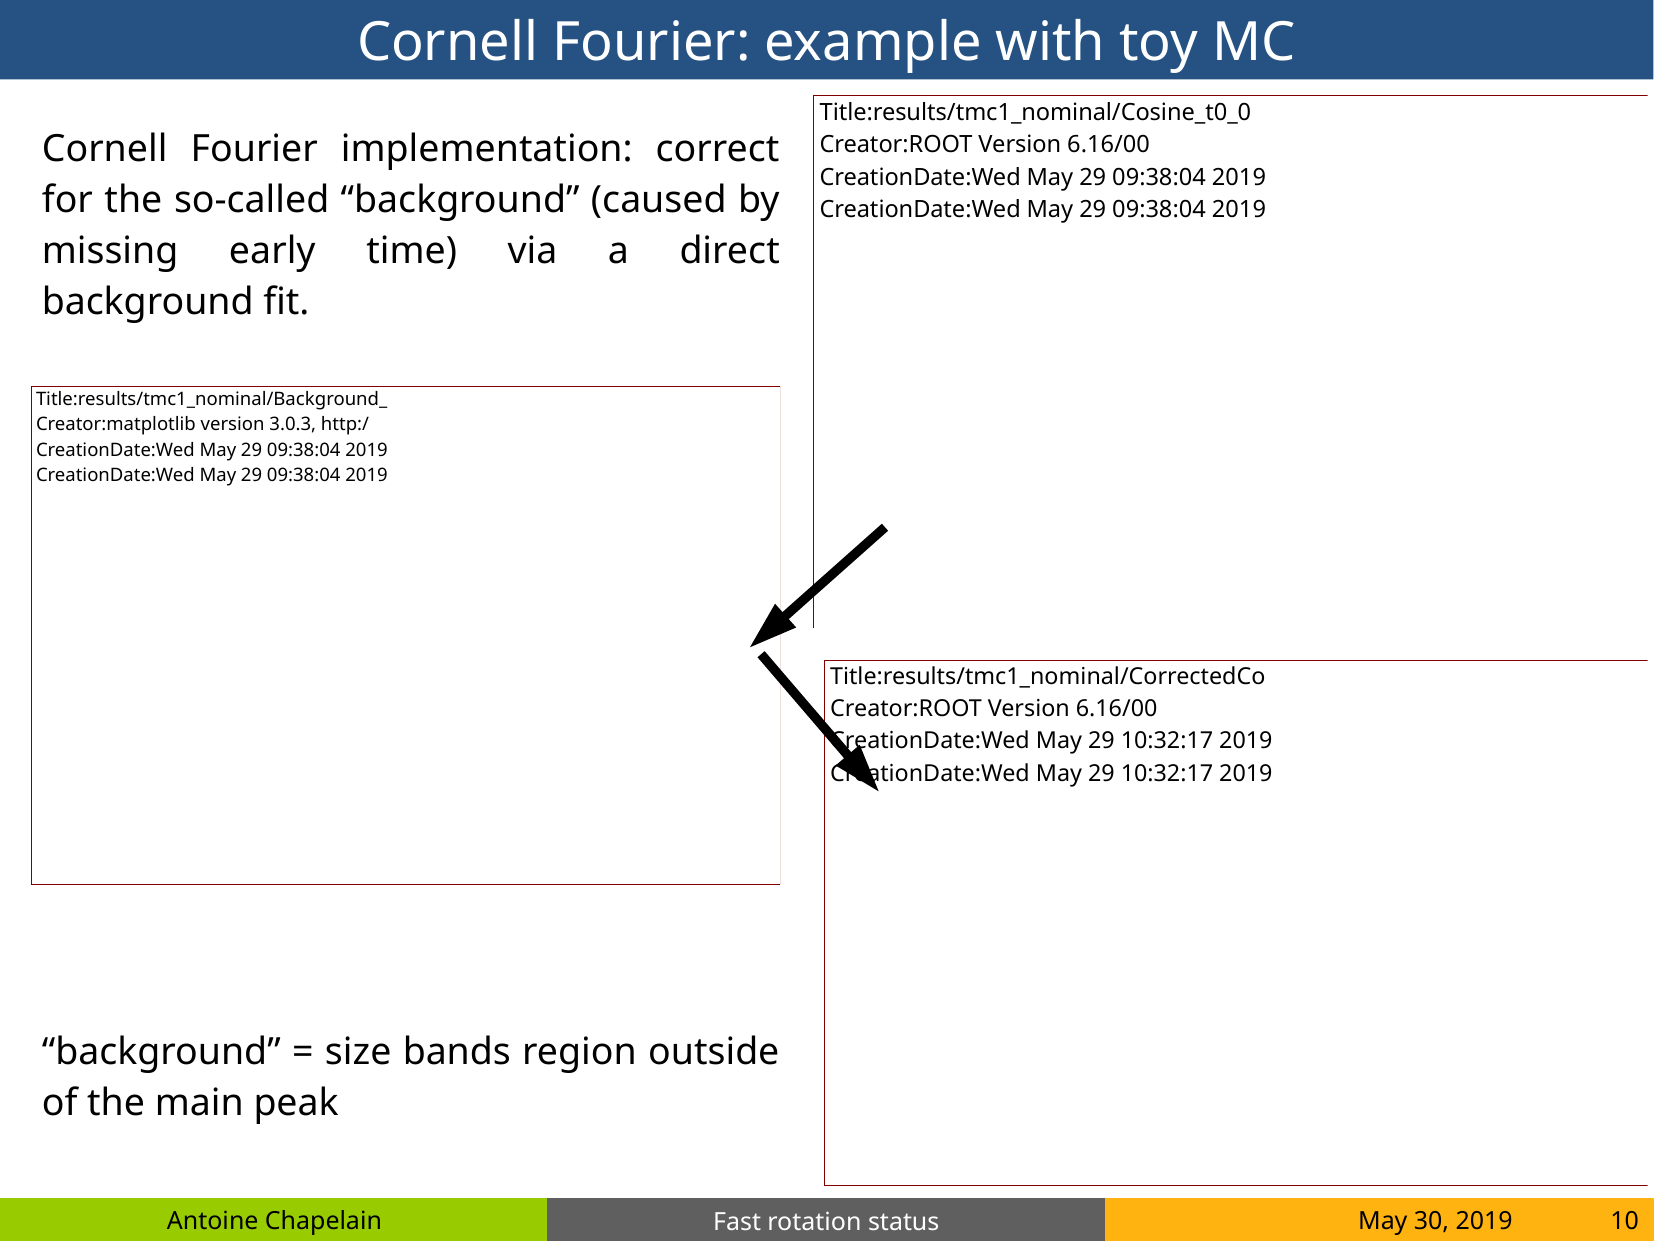

# Cornell Fourier: example with toy MC
Cornell Fourier implementation: correct for the so-called “background” (caused by missing early time) via a direct background fit.
“background” = size bands region outside of the main peak